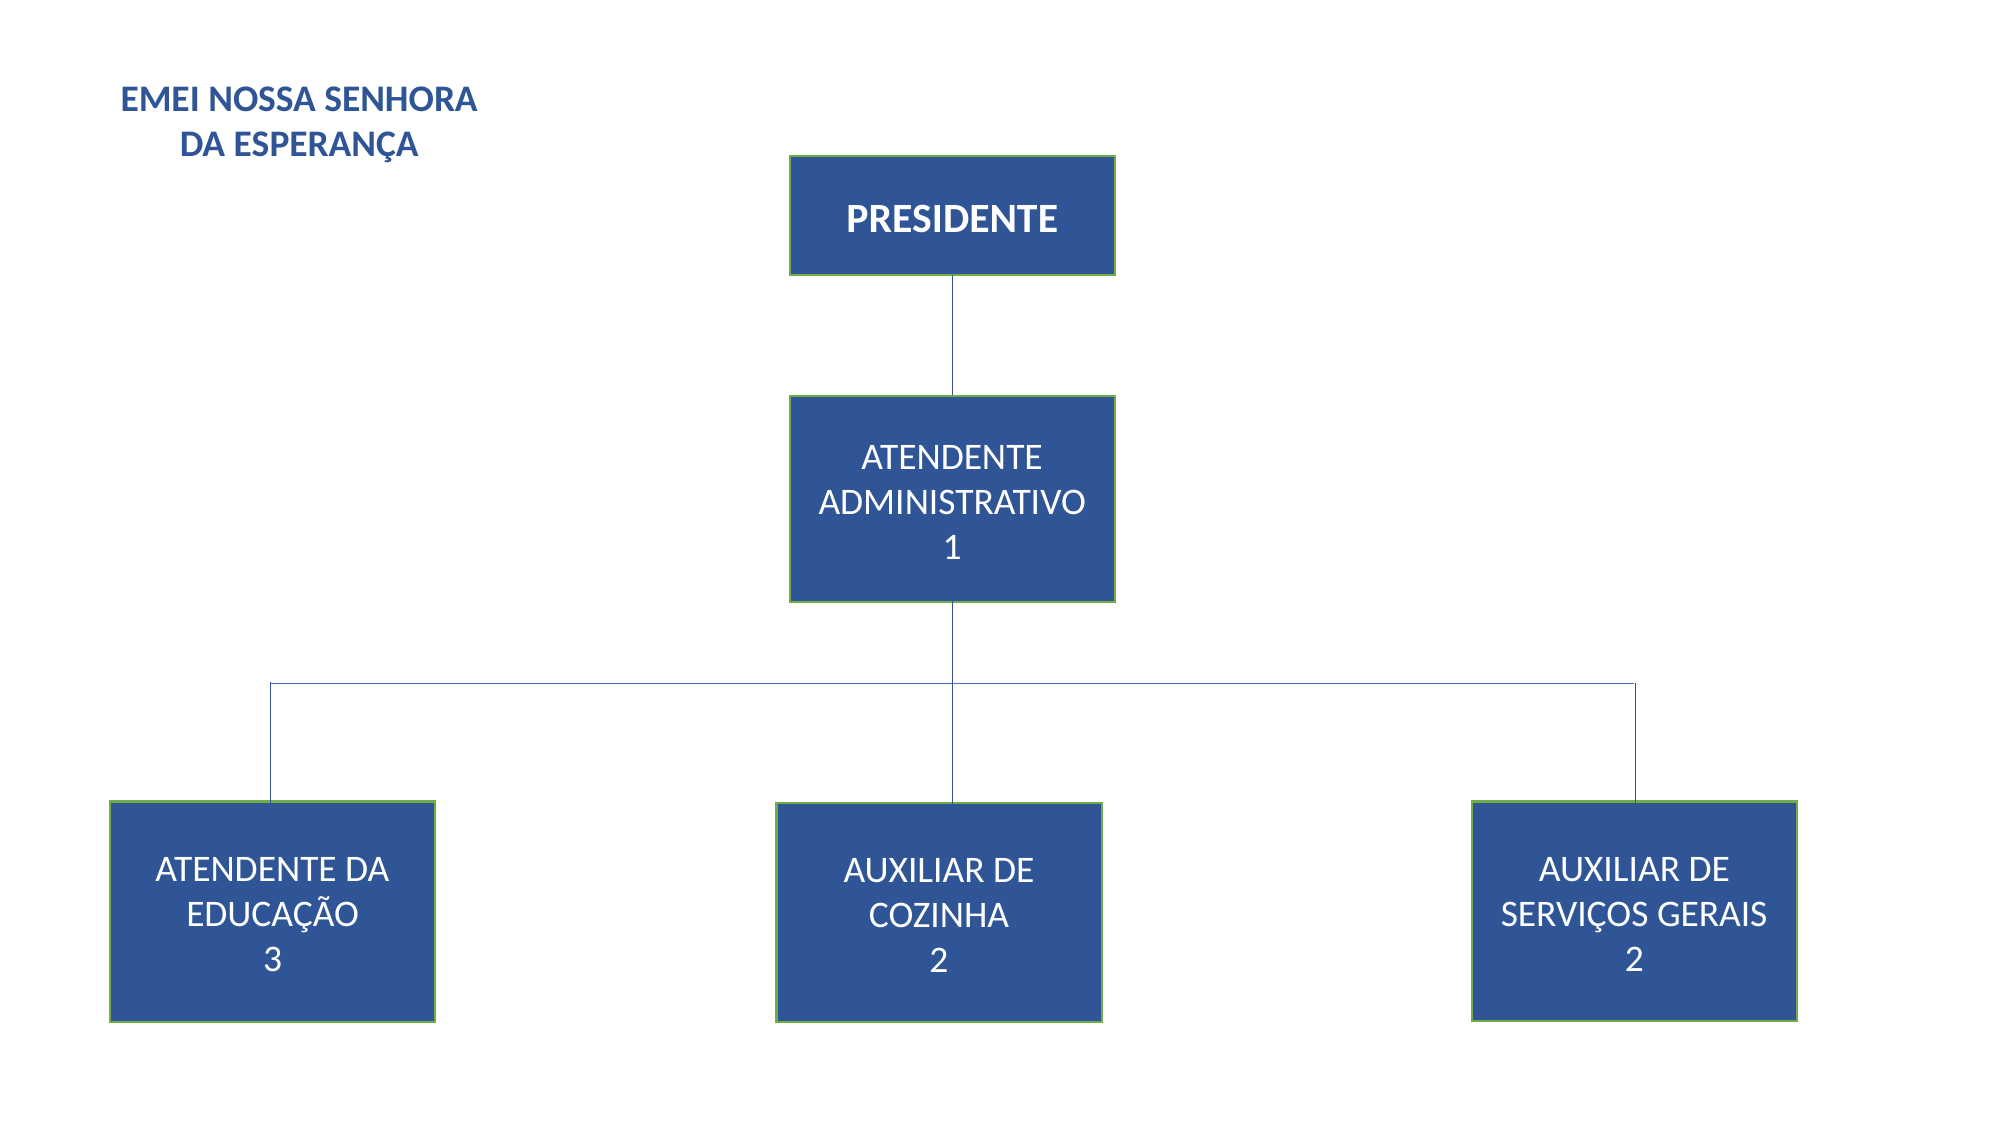

EMEI NOSSA SENHORA DA ESPERANÇA
PRESIDENTE
ATENDENTE ADMINISTRATIVO
1
ATENDENTE DA EDUCAÇÃO
3
AUXILIAR DE SERVIÇOS GERAIS
2
AUXILIAR DE COZINHA
2